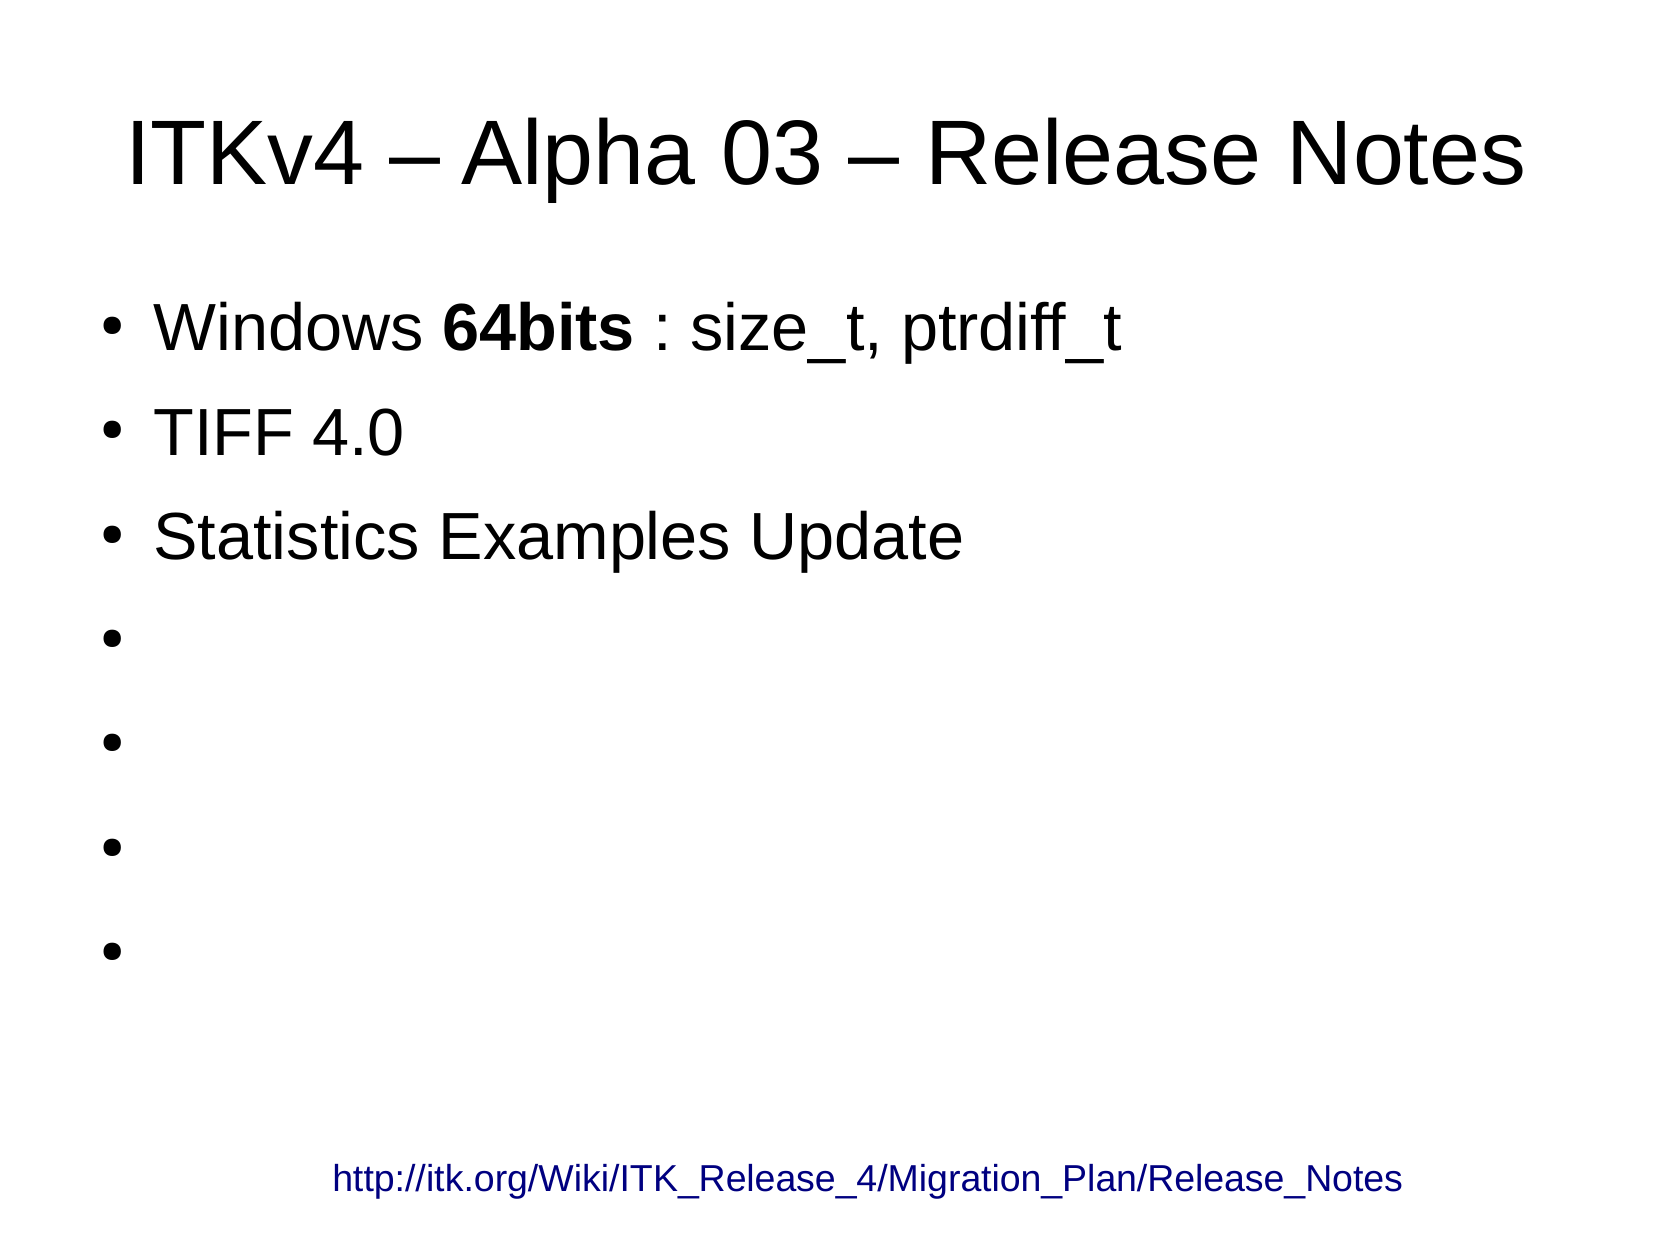

# ITKv4 – Alpha 03 – Release Notes
Windows 64bits : size_t, ptrdiff_t
TIFF 4.0
Statistics Examples Update
http://itk.org/Wiki/ITK_Release_4/Migration_Plan/Release_Notes